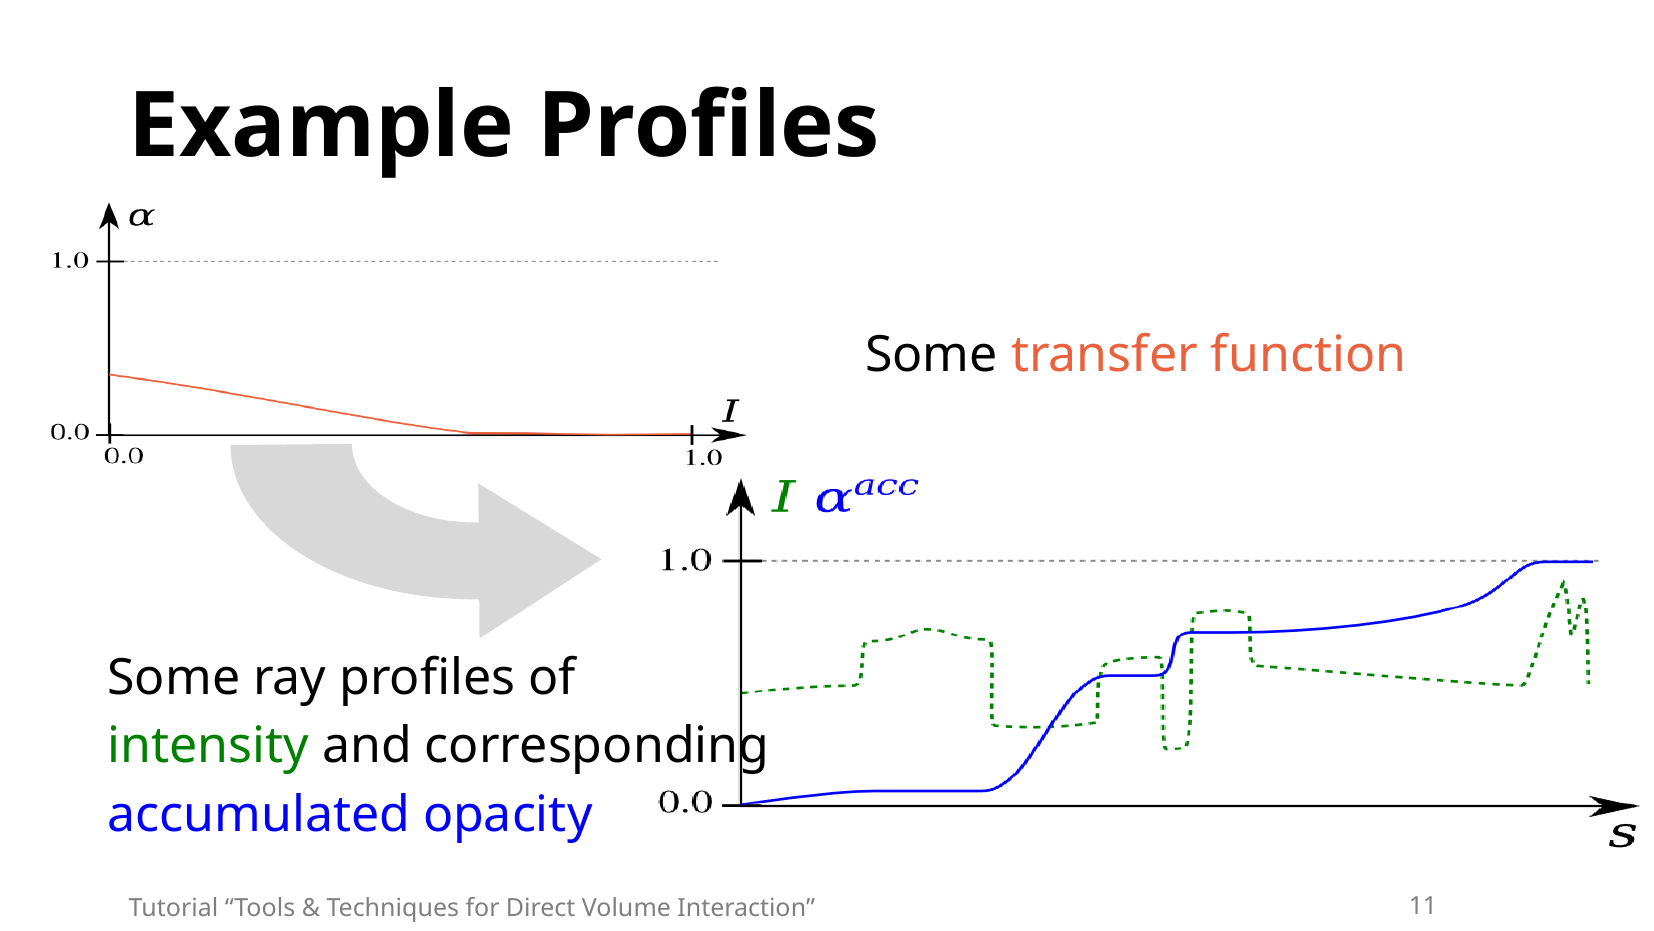

# Example Profiles
Some transfer function
Some ray profiles of
intensity and corresponding
accumulated opacity
11
Alexander Wiebel - Vortrag Fachhochschule Flensburg
2011-06-27